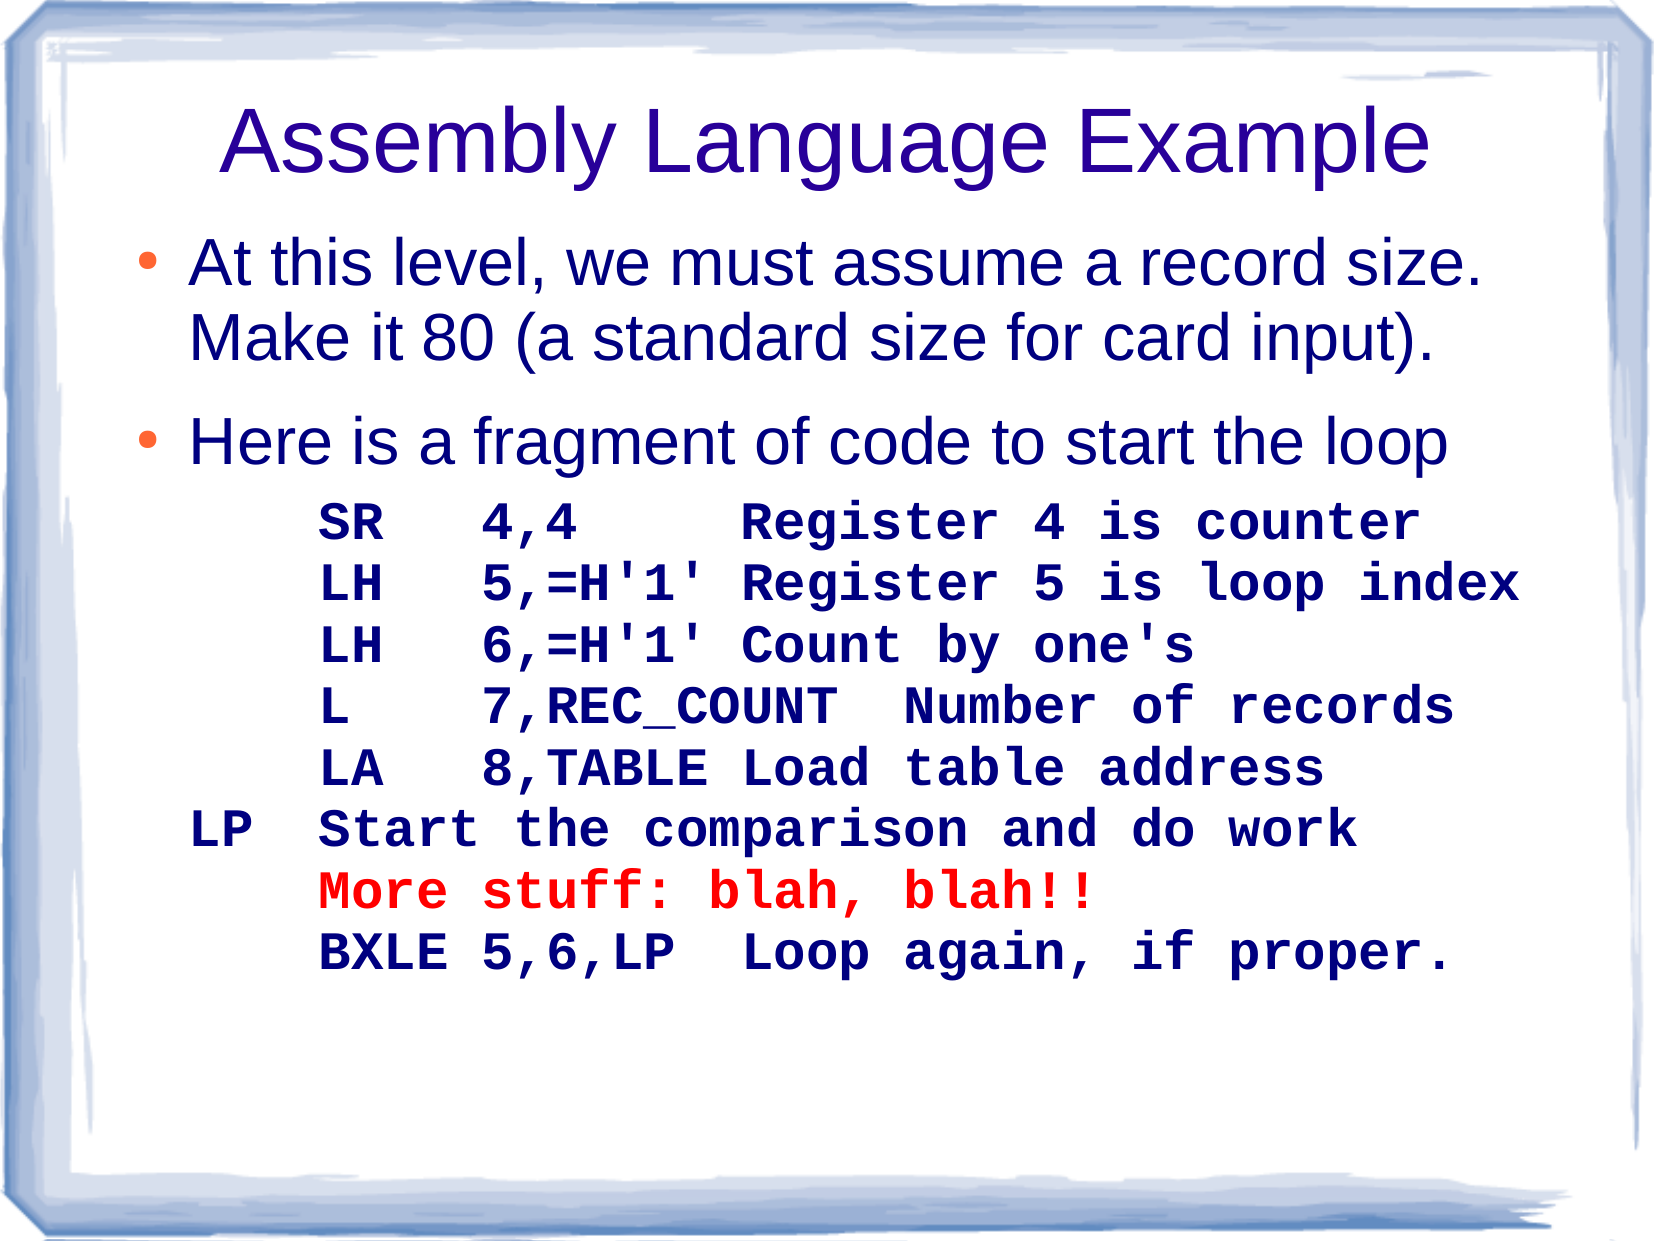

# Assembly Language Example
At this level, we must assume a record size.
Make it 80 (a standard size for card input).
Here is a fragment of code to start the loop
 SR 4,4 Register 4 is counter
 LH 5,=H'1' Register 5 is loop index
 LH 6,=H'1' Count by one's
 L 7,REC_COUNT Number of records
 LA 8,TABLE Load table address
LP Start the comparison and do work
 More stuff: blah, blah!!
 BXLE 5,6,LP Loop again, if proper.